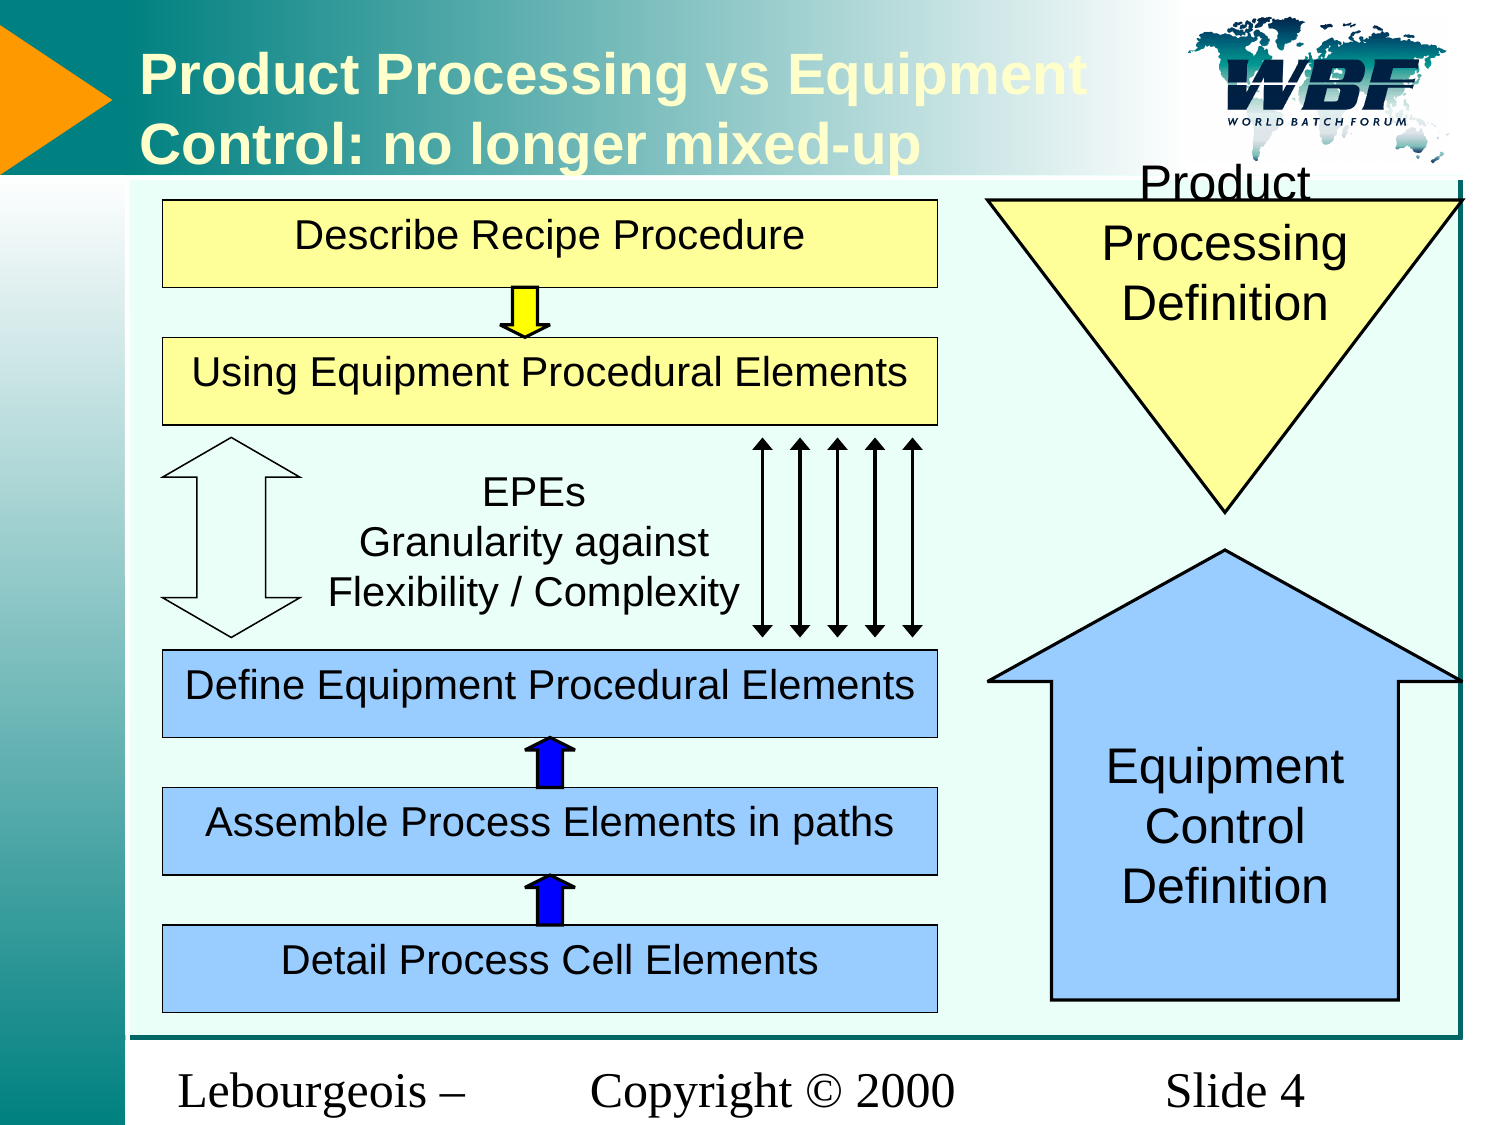

# Product Processing vs Equipment Control: no longer mixed-up
Describe Recipe Procedure
Product Processing Definition
Using Equipment Procedural Elements
EPEs
Granularity against
Flexibility / Complexity
Equipment Control Definition
Define Equipment Procedural Elements
Assemble Process Elements in paths
Detail Process Cell Elements
4